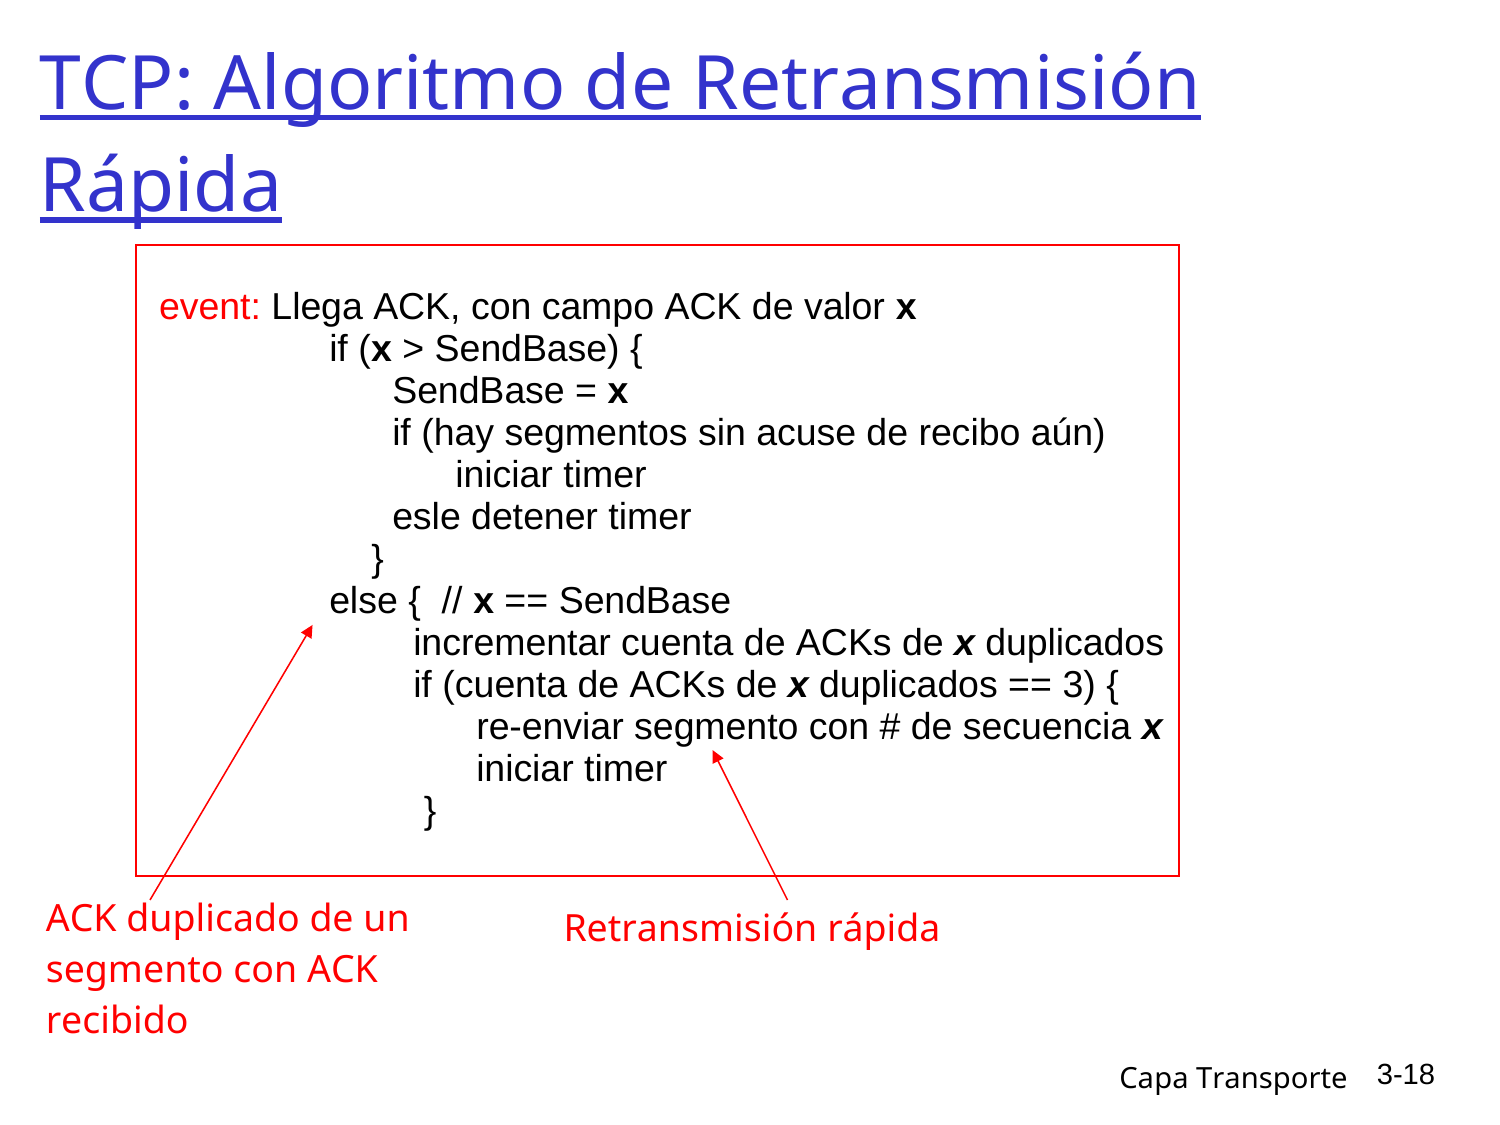

# TCP: Algoritmo de Retransmisión Rápida
 event: Llega ACK, con campo ACK de valor x
 if (x > SendBase) {
 SendBase = x
 if (hay segmentos sin acuse de recibo aún)
 iniciar timer
 esle detener timer
 }
 else { // x == SendBase
 incrementar cuenta de ACKs de x duplicados
 if (cuenta de ACKs de x duplicados == 3) {
 re-enviar segmento con # de secuencia x
 iniciar timer
 }
ACK duplicado de un
segmento con ACK
recibido
Retransmisión rápida
18